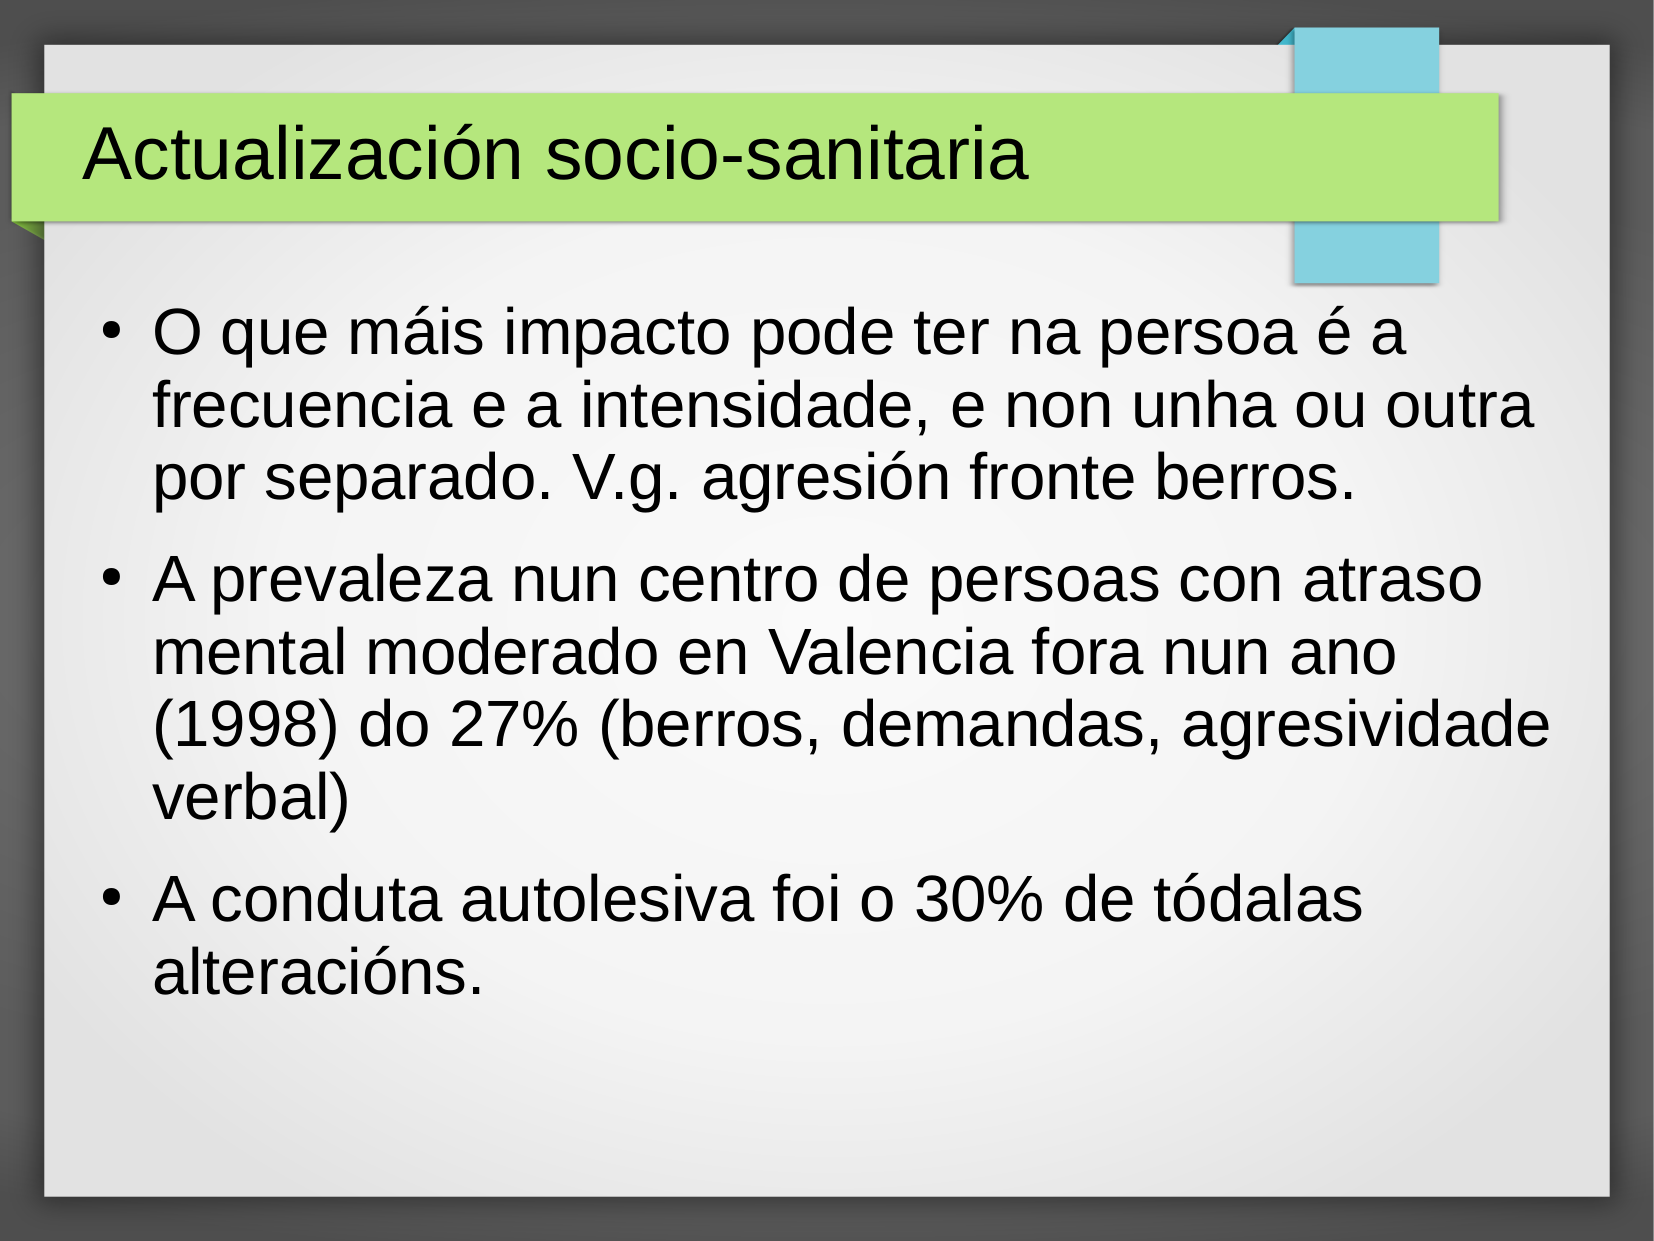

# Actualización socio-sanitaria
O que máis impacto pode ter na persoa é a frecuencia e a intensidade, e non unha ou outra por separado. V.g. agresión fronte berros.
A prevaleza nun centro de persoas con atraso mental moderado en Valencia fora nun ano (1998) do 27% (berros, demandas, agresividade verbal)
A conduta autolesiva foi o 30% de tódalas alteracións.